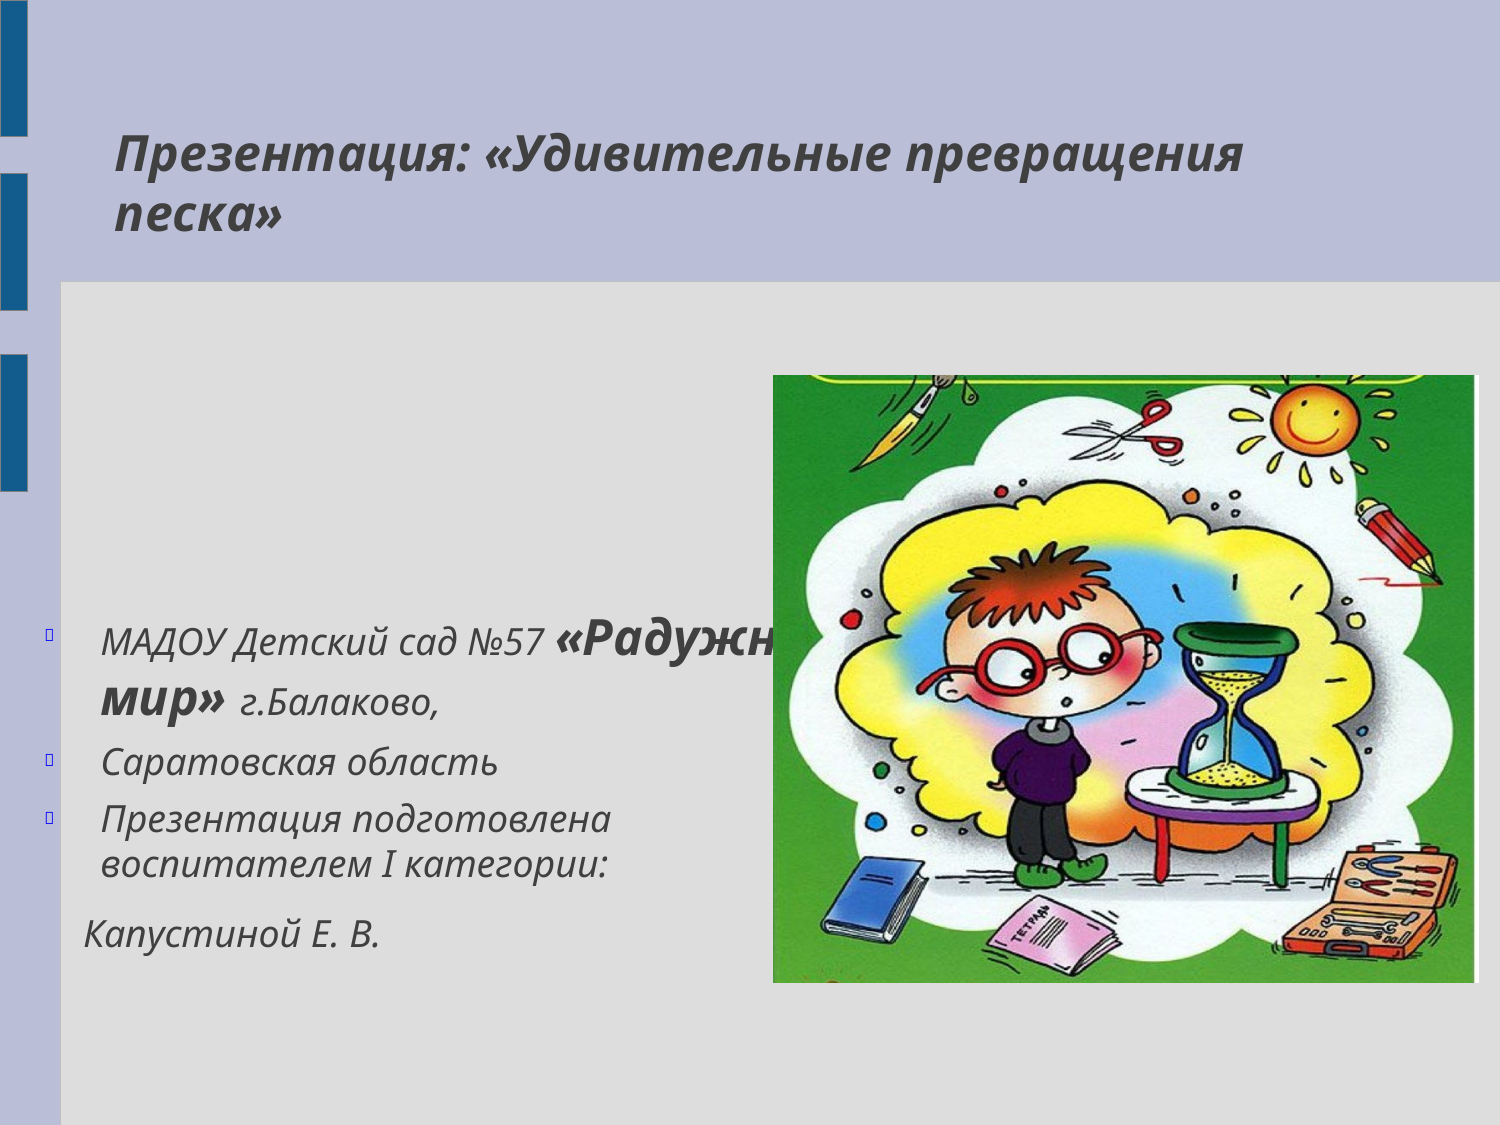

# Презентация: «Удивительные превращения песка»
МАДОУ Детский сад №57 «Радужный мир» г.Балаково,
Саратовская область
Презентация подготовлена воспитателем I категории:
 Капустиной Е. В.